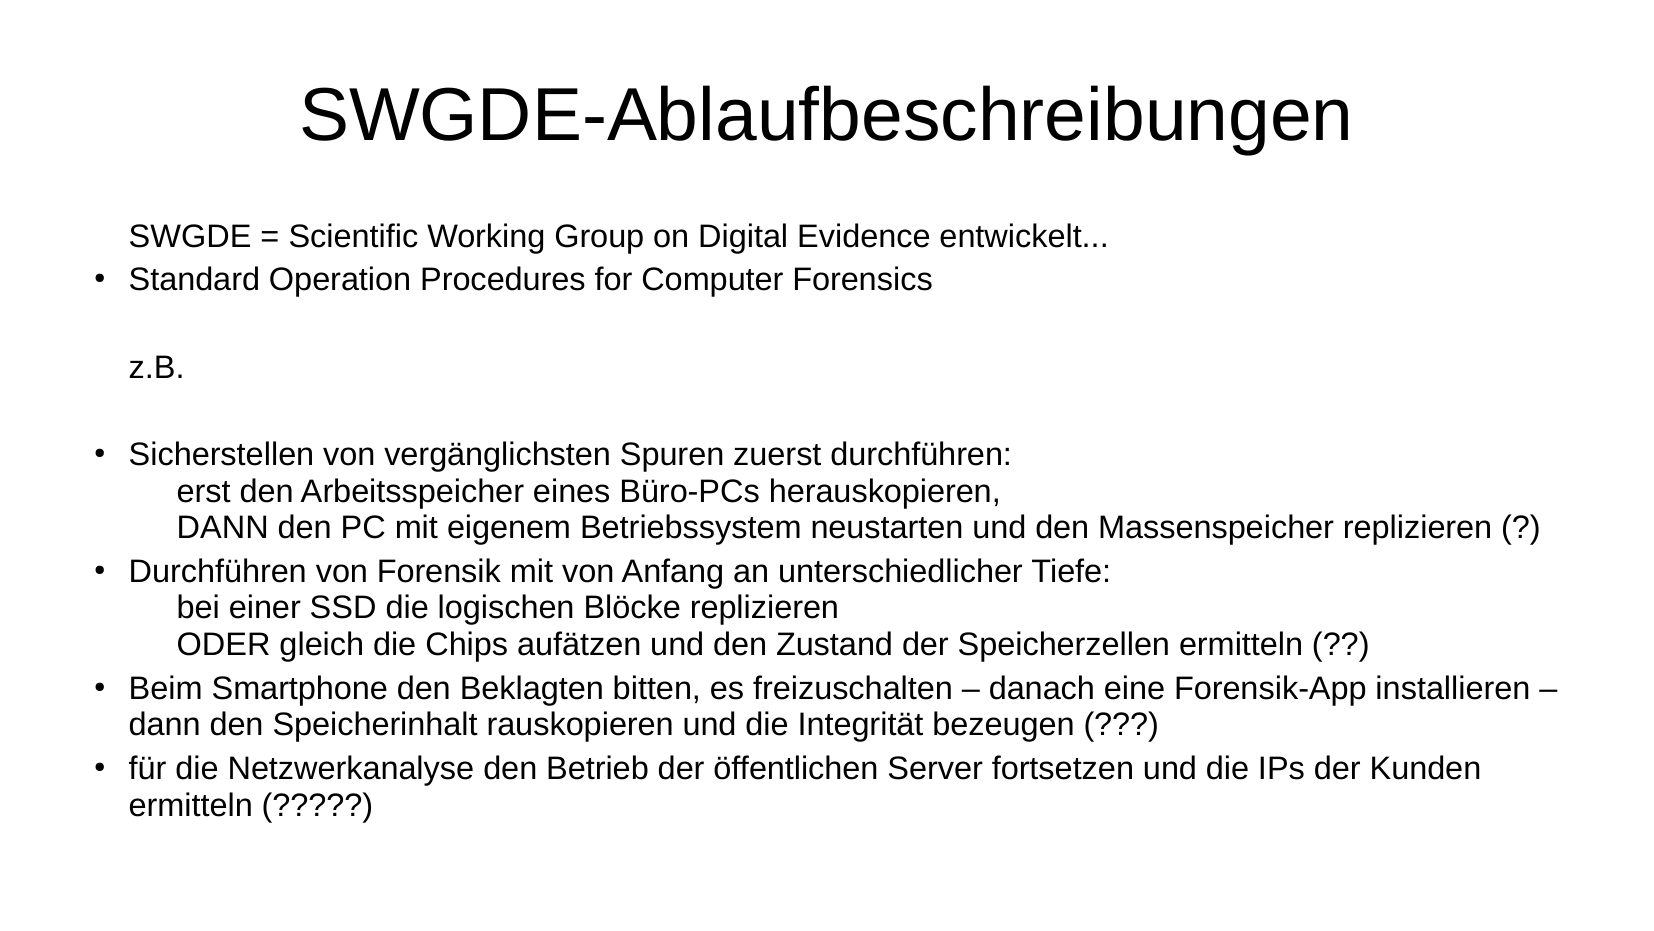

# SWGDE-Ablaufbeschreibungen
SWGDE = Scientific Working Group on Digital Evidence entwickelt...
Standard Operation Procedures for Computer Forensics
z.B.
Sicherstellen von vergänglichsten Spuren zuerst durchführen:
	erst den Arbeitsspeicher eines Büro-PCs herauskopieren,
	DANN den PC mit eigenem Betriebssystem neustarten und den Massenspeicher replizieren (?)
Durchführen von Forensik mit von Anfang an unterschiedlicher Tiefe:
	bei einer SSD die logischen Blöcke replizieren
	ODER gleich die Chips aufätzen und den Zustand der Speicherzellen ermitteln (??)
Beim Smartphone den Beklagten bitten, es freizuschalten – danach eine Forensik-App installieren – dann den Speicherinhalt rauskopieren und die Integrität bezeugen (???)
für die Netzwerkanalyse den Betrieb der öffentlichen Server fortsetzen und die IPs der Kunden ermitteln (?????)